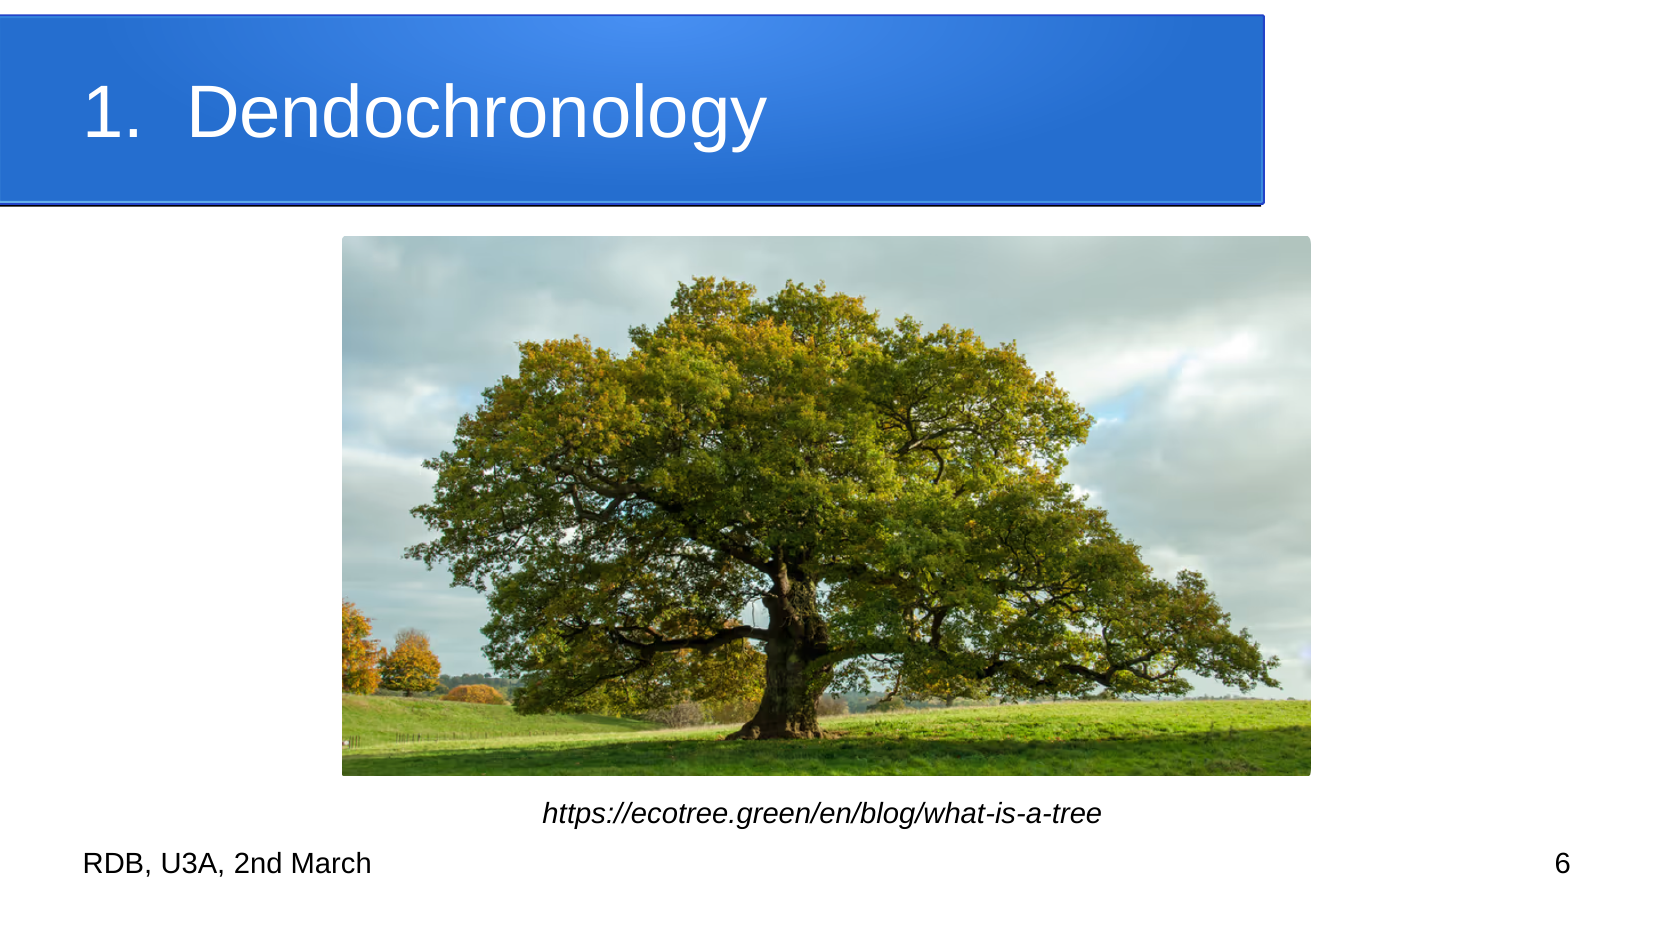

# 1. Dendochronology
https://ecotree.green/en/blog/what-is-a-tree
RDB, U3A, 2nd March
6